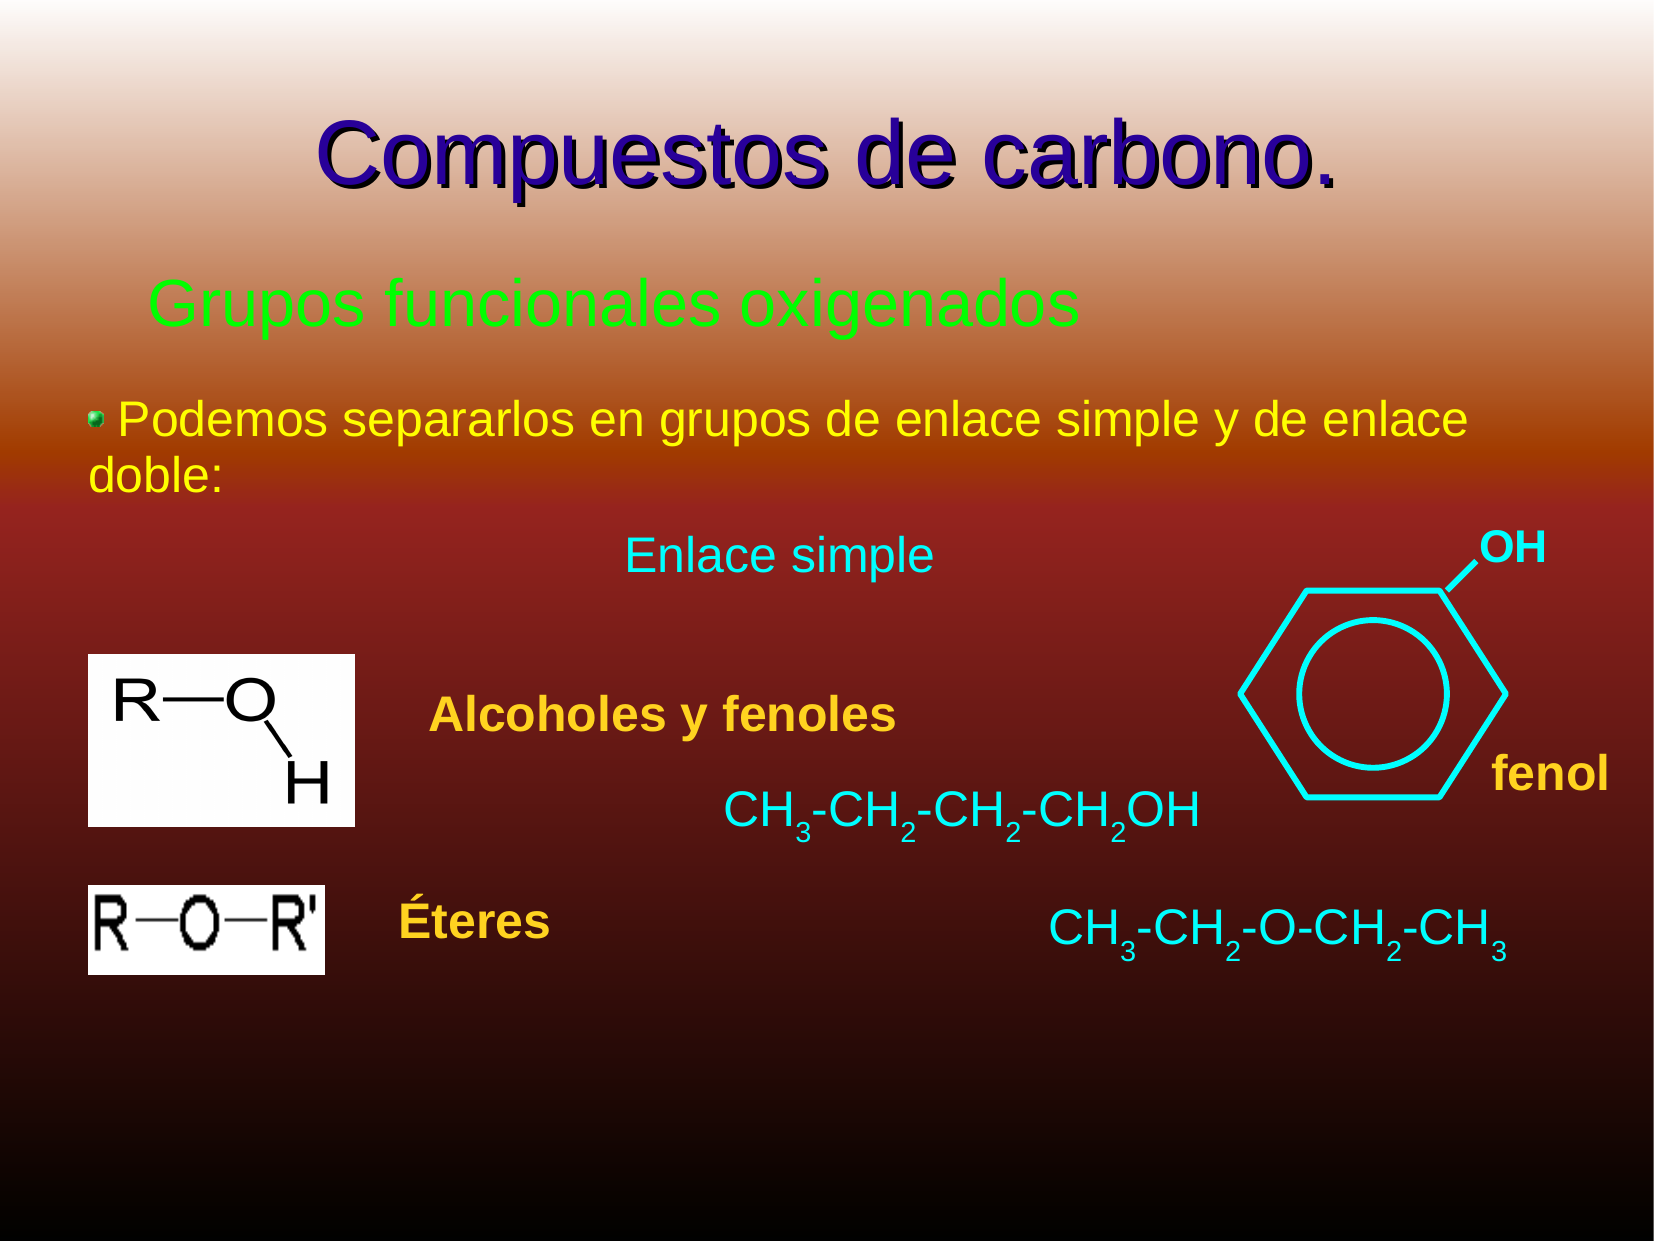

# Compuestos de carbono.
Grupos funcionales oxigenados
 Podemos separarlos en grupos de enlace simple y de enlace doble:
OH
Enlace simple
Alcoholes y fenoles
fenol
CH3-CH2-CH2-CH2OH
Éteres
CH3-CH2-O-CH2-CH3